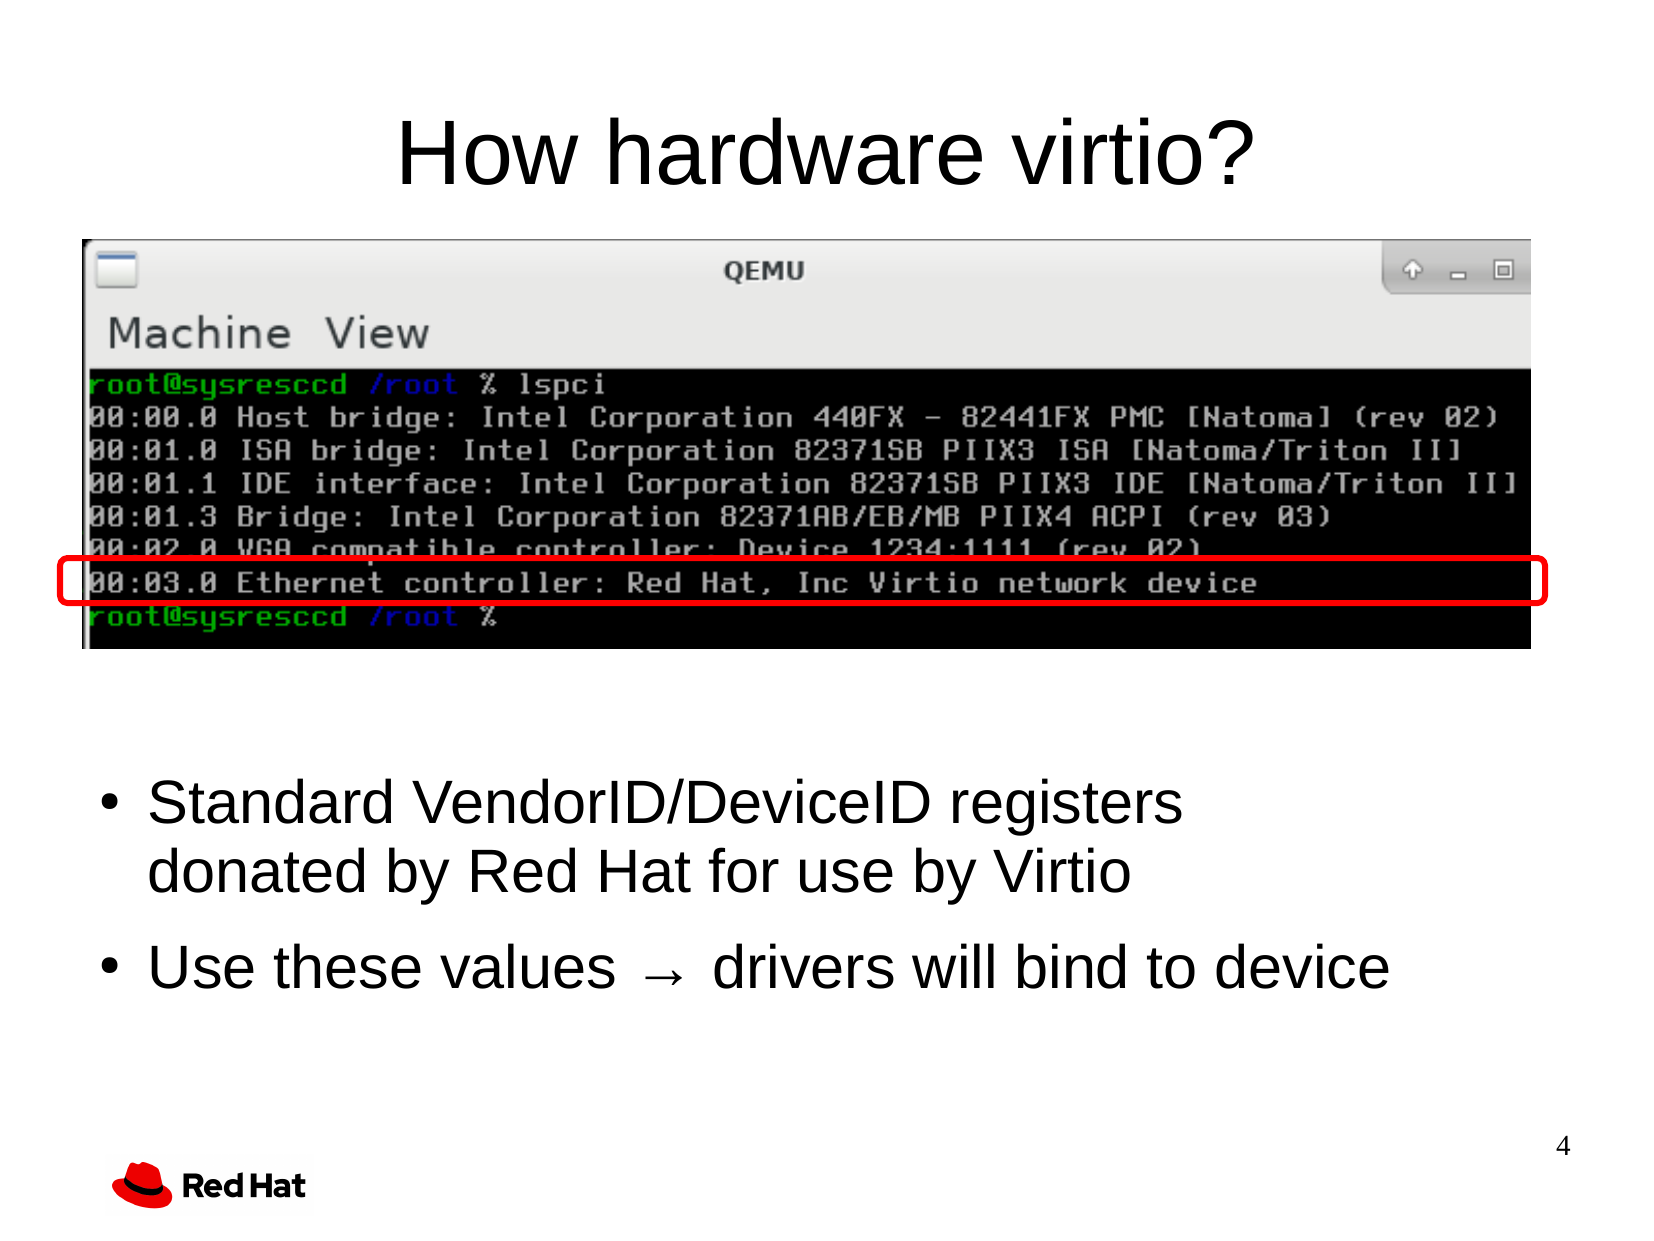

# How hardware virtio?
Standard VendorID/DeviceID registers
donated by Red Hat for use by Virtio
Use these values → drivers will bind to device
4